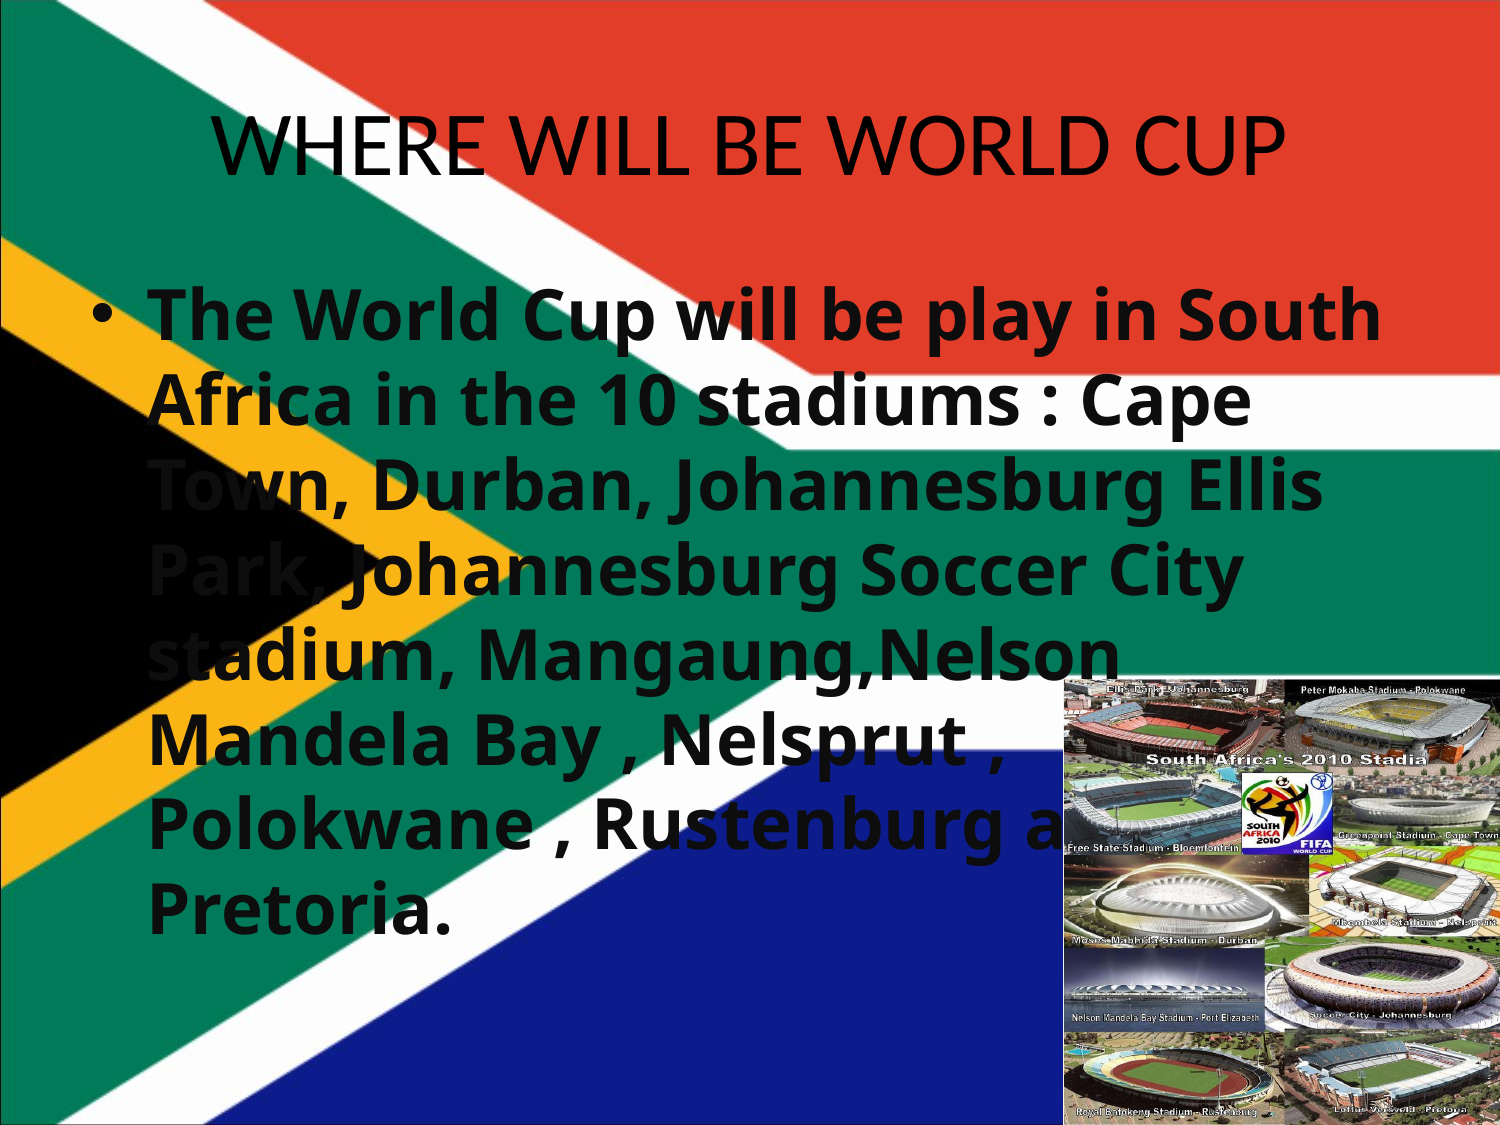

# WHERE WILL BE WORLD CUP
The World Cup will be play in South Africa in the 10 stadiums : Cape Town, Durban, Johannesburg Ellis Park, Johannesburg Soccer City stadium, Mangaung,Nelson Mandela Bay , Nelsprut , Polokwane , Rustenburg and Pretoria.